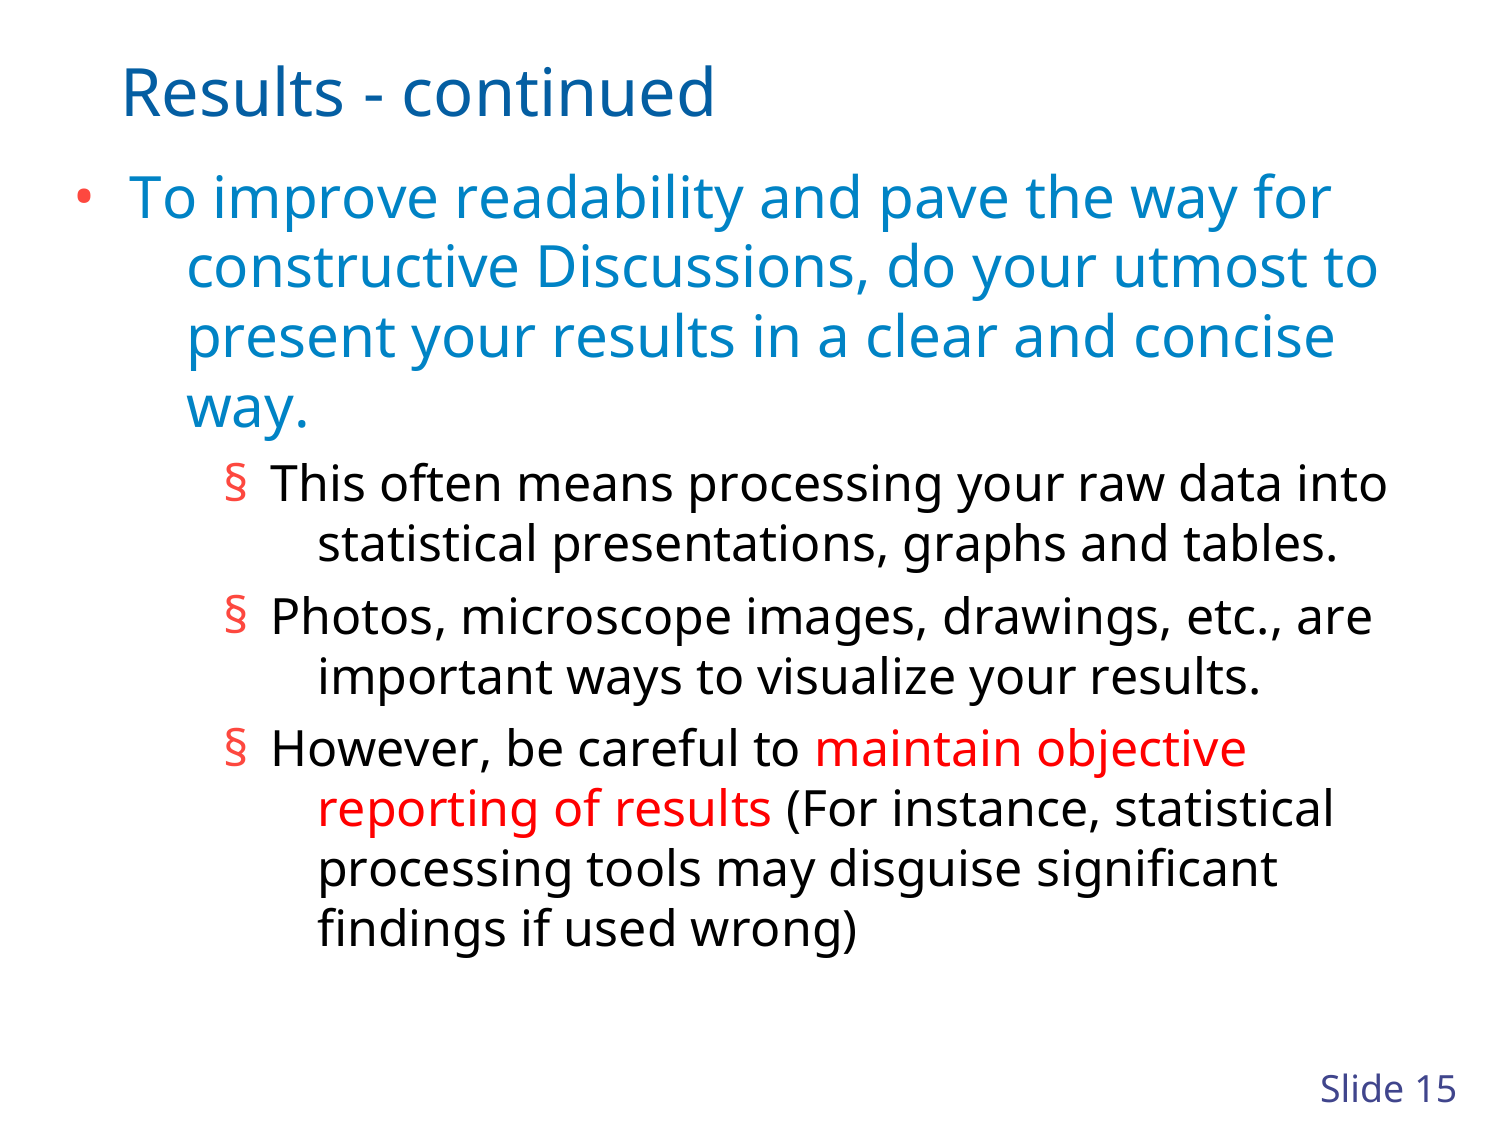

# Results - continued
To improve readability and pave the way for constructive Discussions, do your utmost to present your results in a clear and concise way.
This often means processing your raw data into statistical presentations, graphs and tables.
Photos, microscope images, drawings, etc., are important ways to visualize your results.
However, be careful to maintain objective reporting of results (For instance, statistical processing tools may disguise significant findings if used wrong)